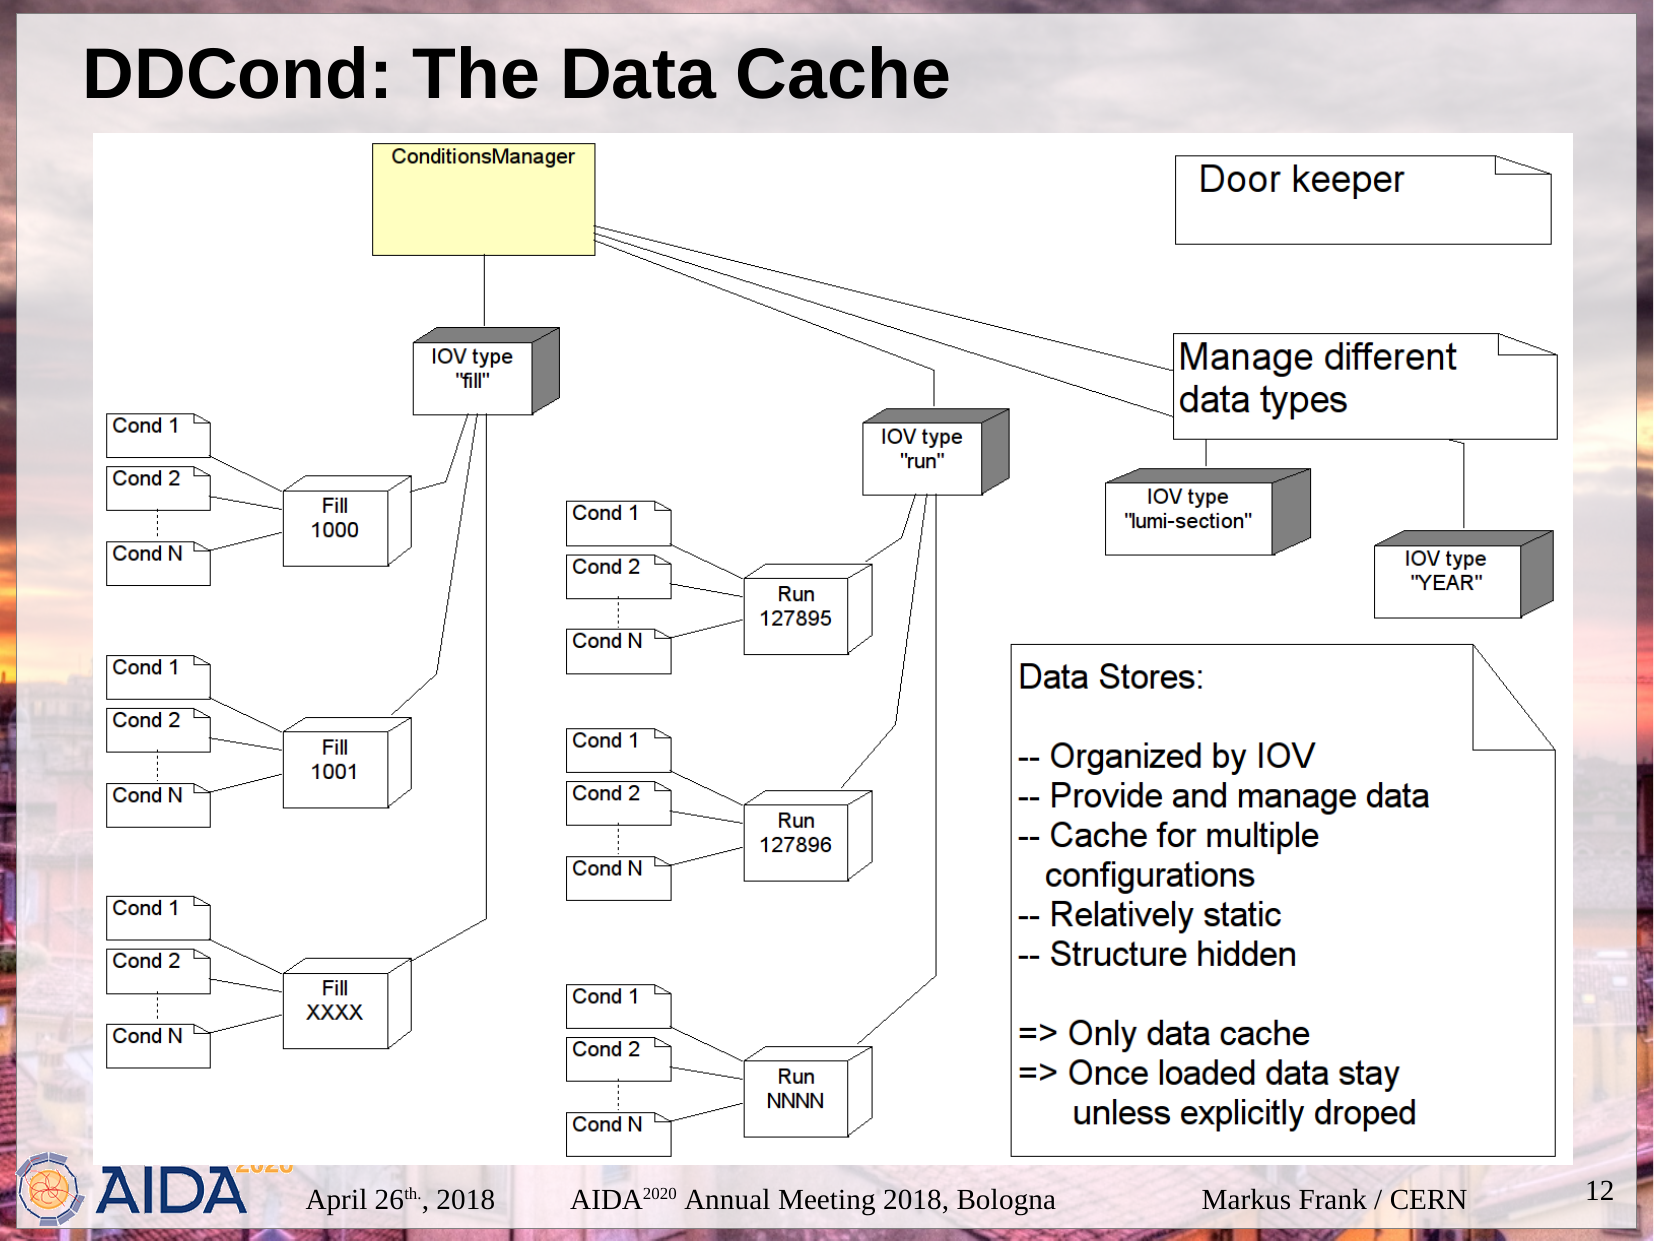

# DDCond: The Data Cache
12
February, 4th. 2014
CLIC Workshop at CERN, Markus Frank / CERN